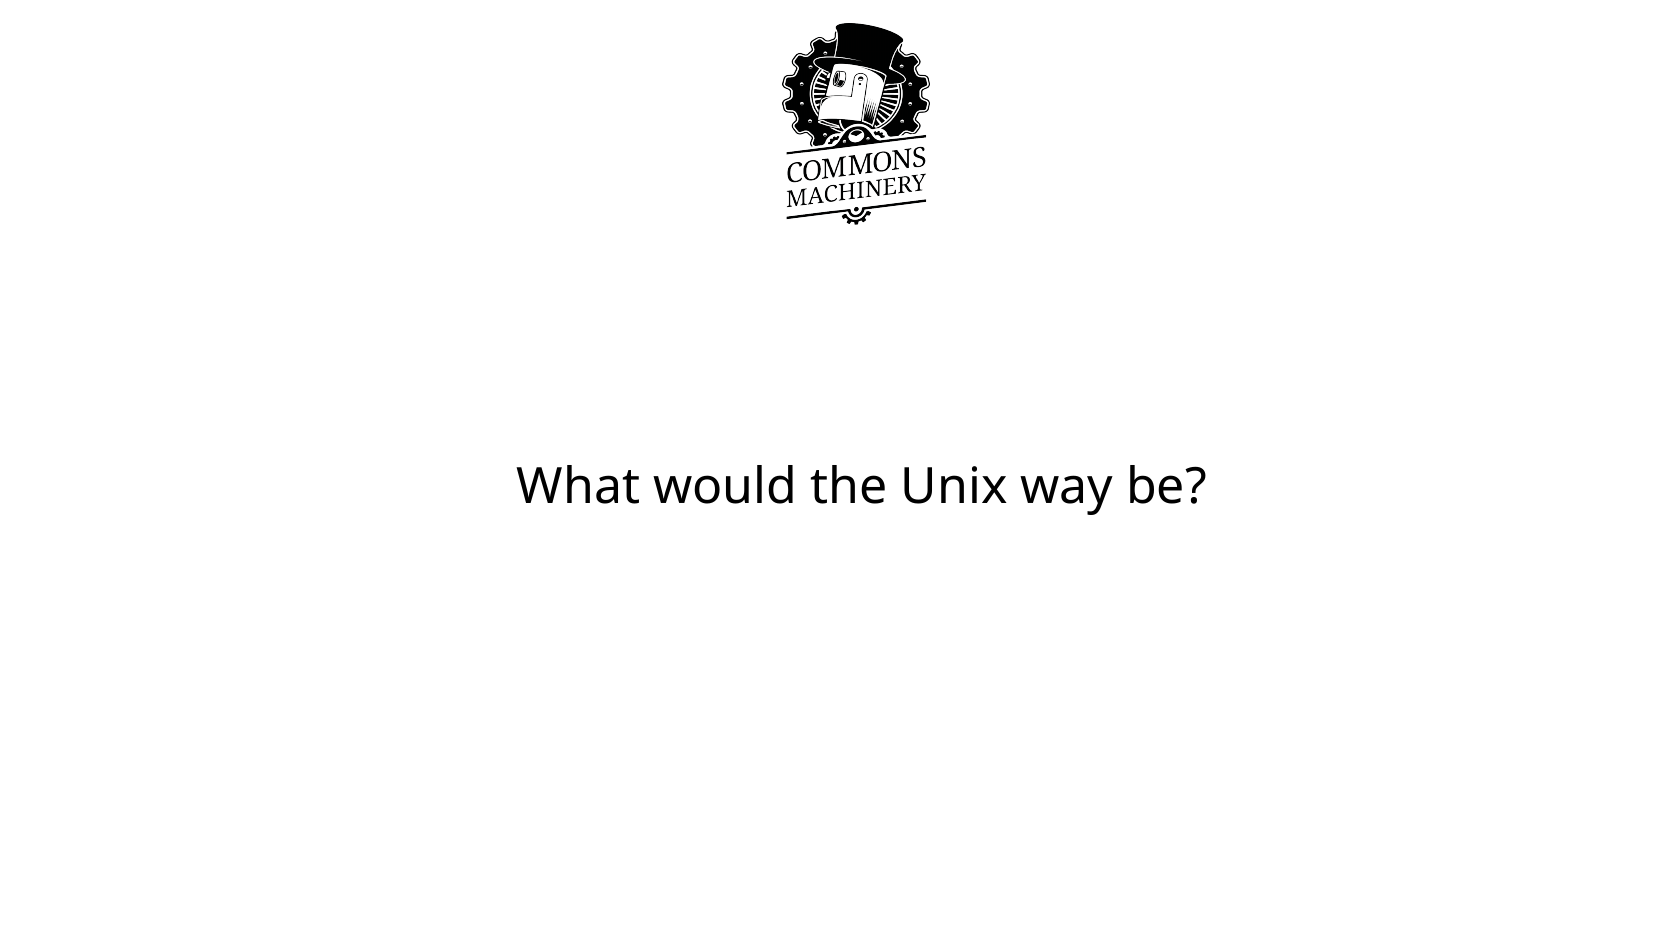

#
What would the Unix way be?